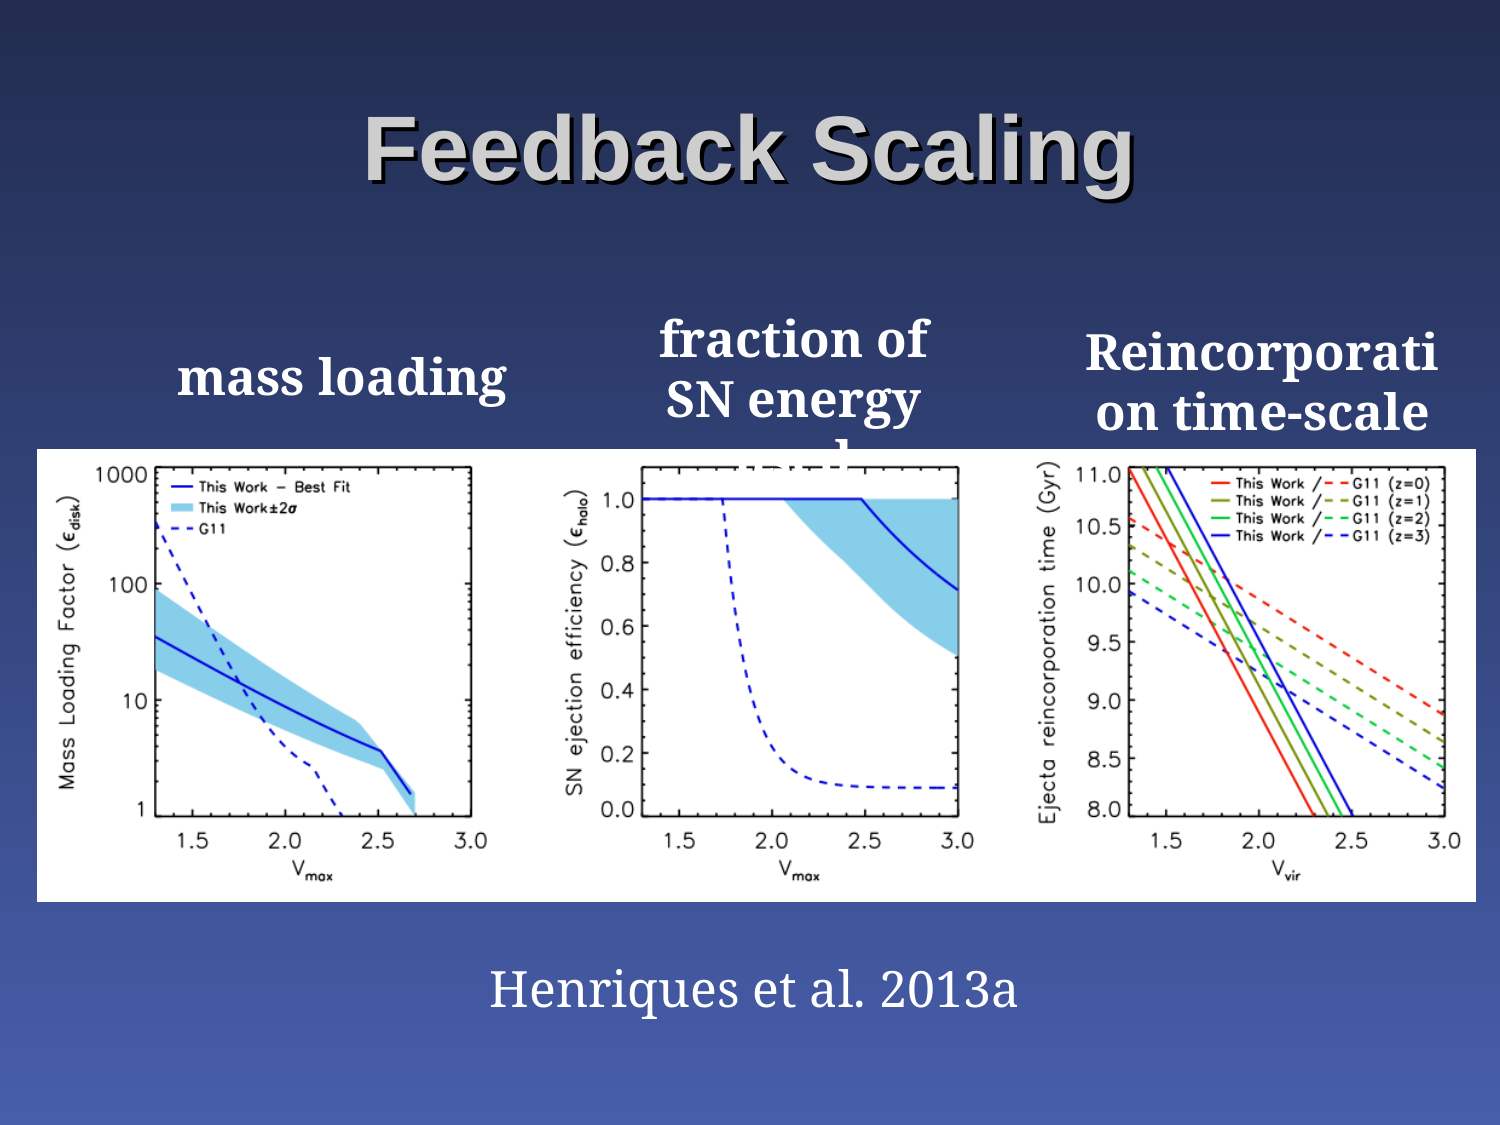

# Feedback Scaling
fraction of SN energy used
Reincorporation time-scale
mass loading
Henriques et al. 2013a